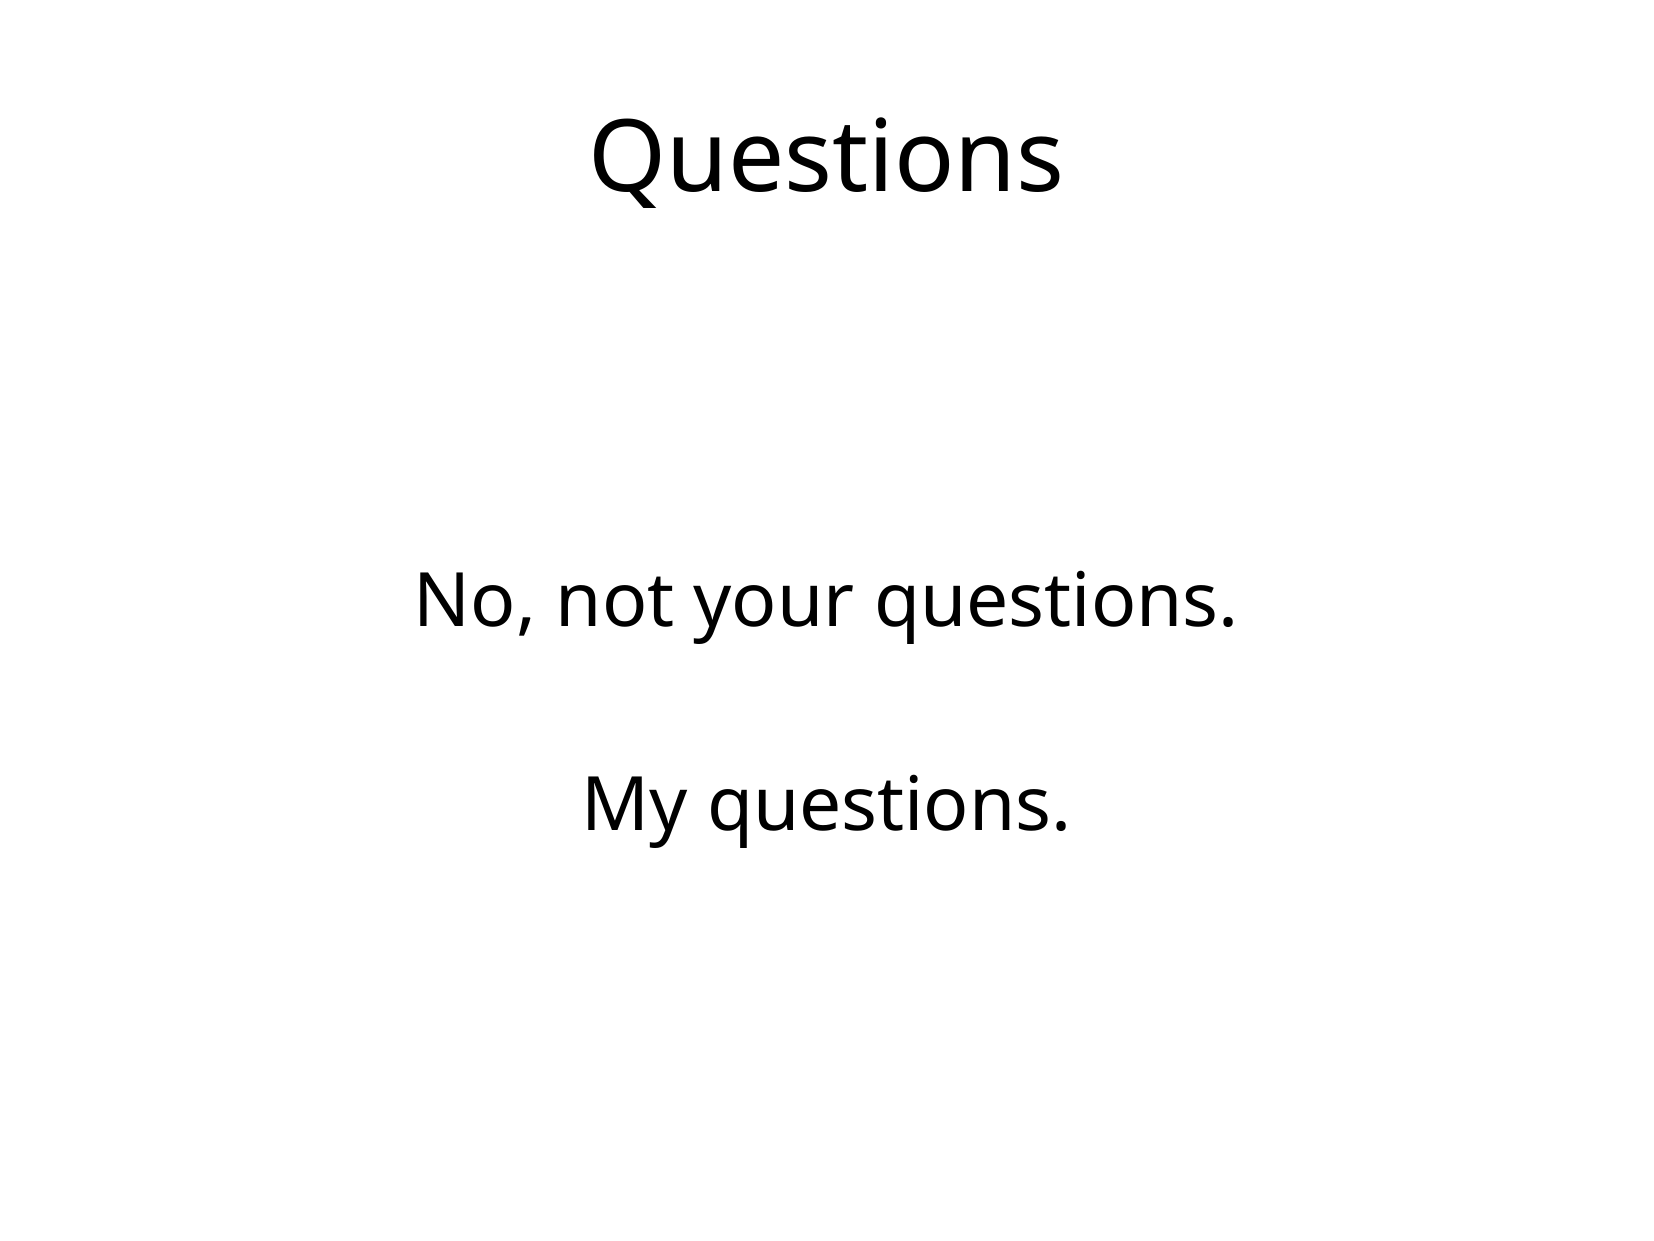

# Questions
No, not your questions.
My questions.